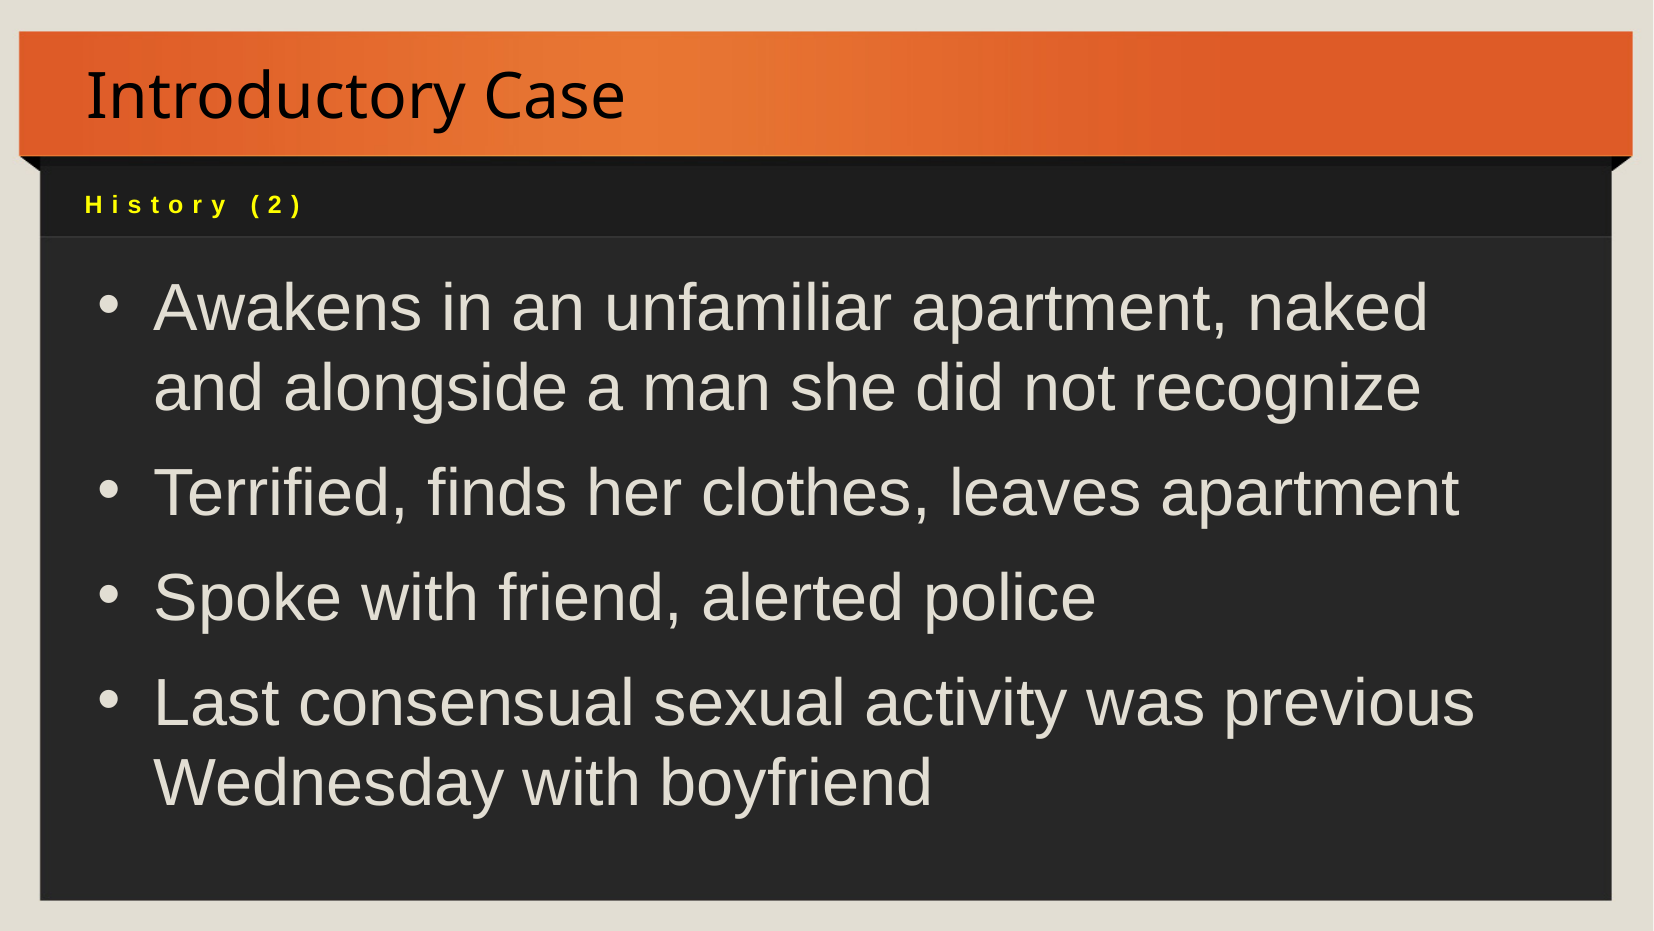

# Introductory Case
History (2)
Awakens in an unfamiliar apartment, naked and alongside a man she did not recognize
Terrified, finds her clothes, leaves apartment
Spoke with friend, alerted police
Last consensual sexual activity was previous Wednesday with boyfriend